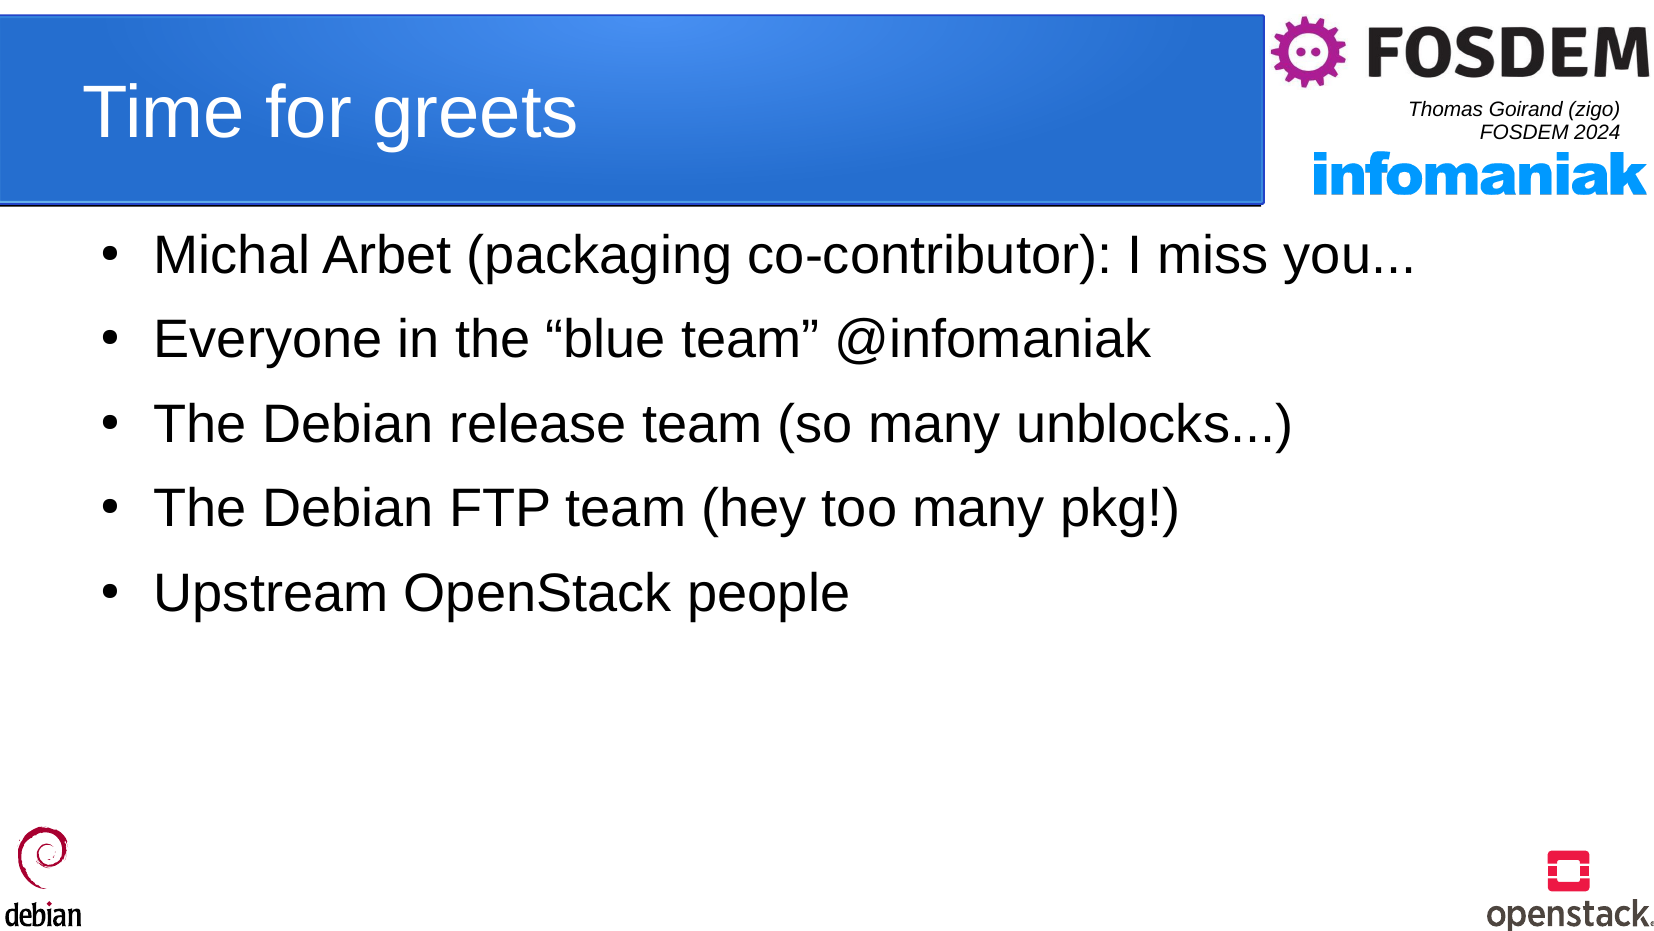

# Time for greets
Michal Arbet (packaging co-contributor): I miss you...
Everyone in the “blue team” @infomaniak
The Debian release team (so many unblocks...)
The Debian FTP team (hey too many pkg!)
Upstream OpenStack people